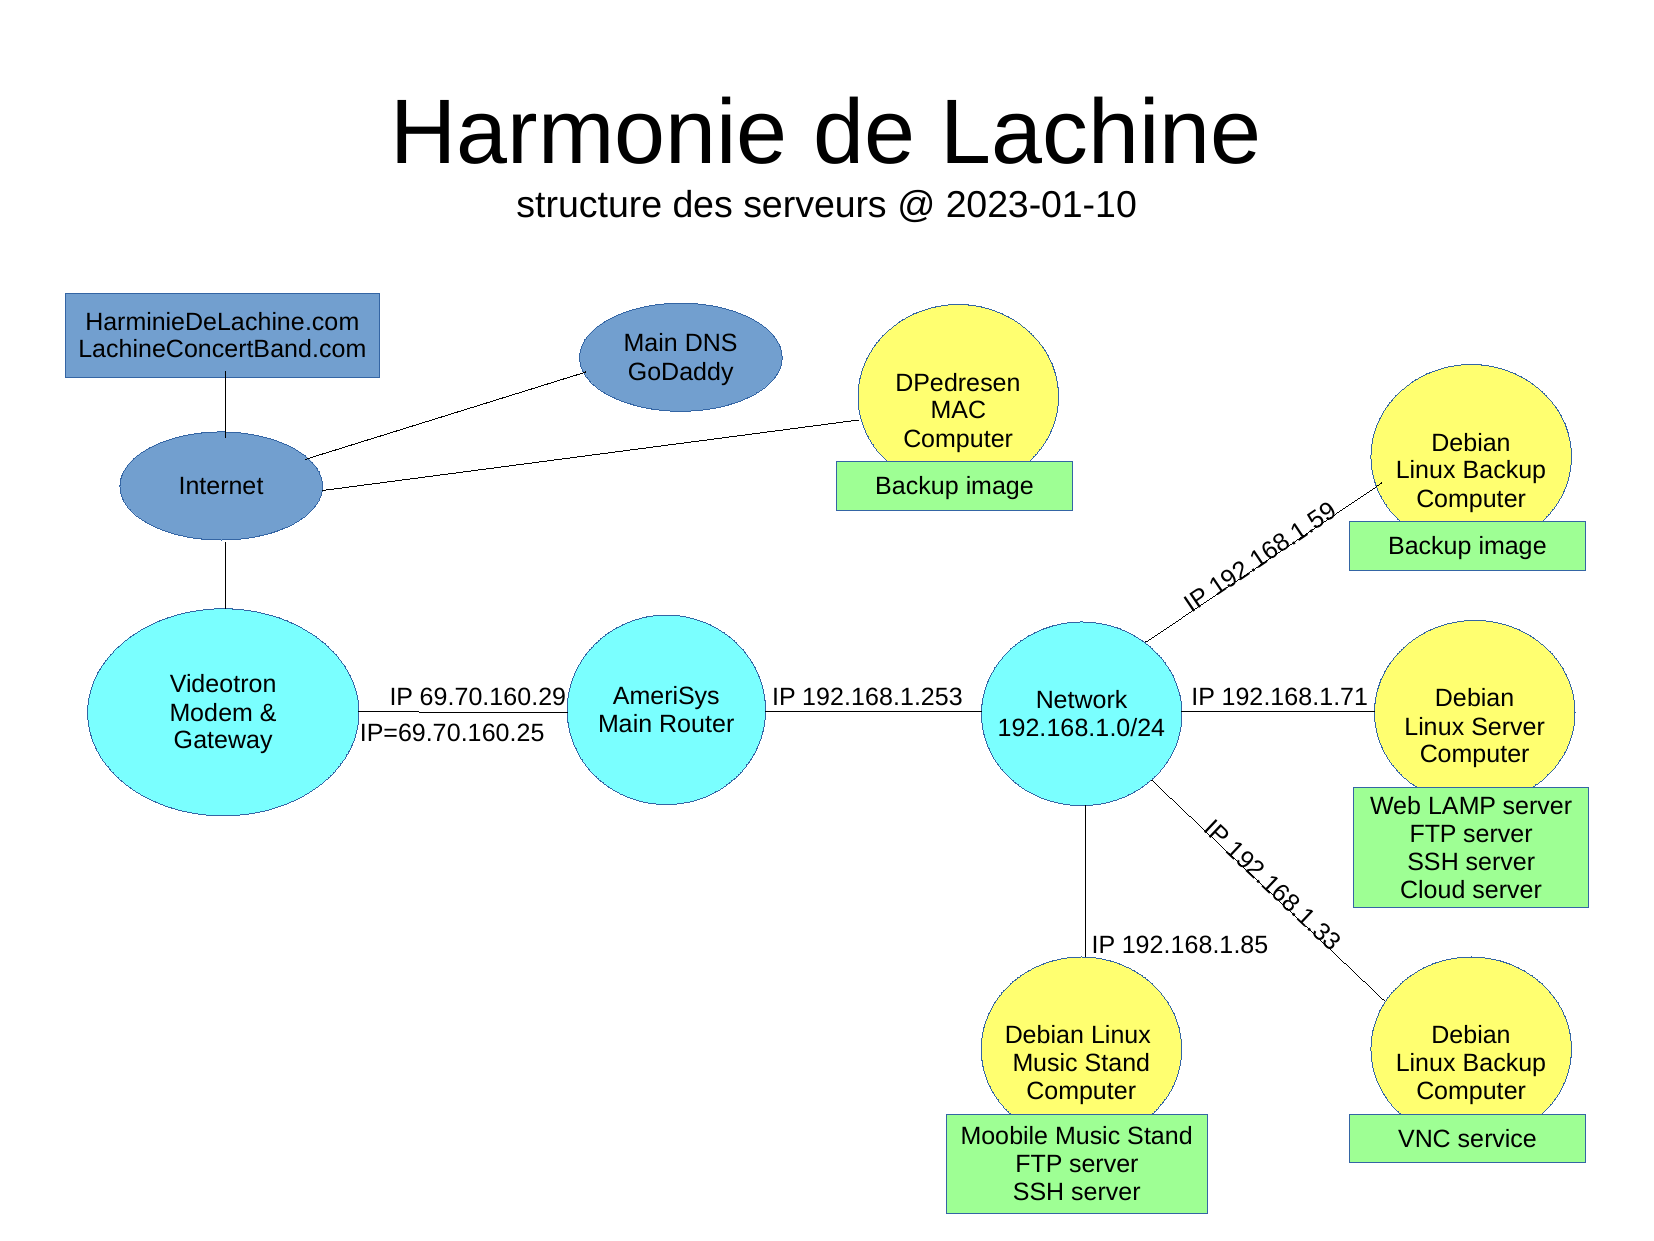

# Harmonie de Lachine structure des serveurs @ 2023-01-10
HarminieDeLachine.com
LachineConcertBand.com
Main DNS
GoDaddy
DPedresen
MAC
Computer
Debian
Linux Backup
Computer
Internet
Backup image
IP 192.168.1.59
Backup image
Videotron
Modem &
Gateway
AmeriSys
Main Router
Debian
Linux Server
Computer
Network
192.168.1.0/24
IP 69.70.160.29
IP 192.168.1.253
IP 192.168.1.71
IP=69.70.160.25
IP 192.168.1.33
Web LAMP server
FTP server
SSH server
Cloud server
IP 192.168.1.85
Debian Linux
Music Stand
Computer
Debian
Linux Backup
Computer
Moobile Music Stand
FTP server
SSH server
VNC service